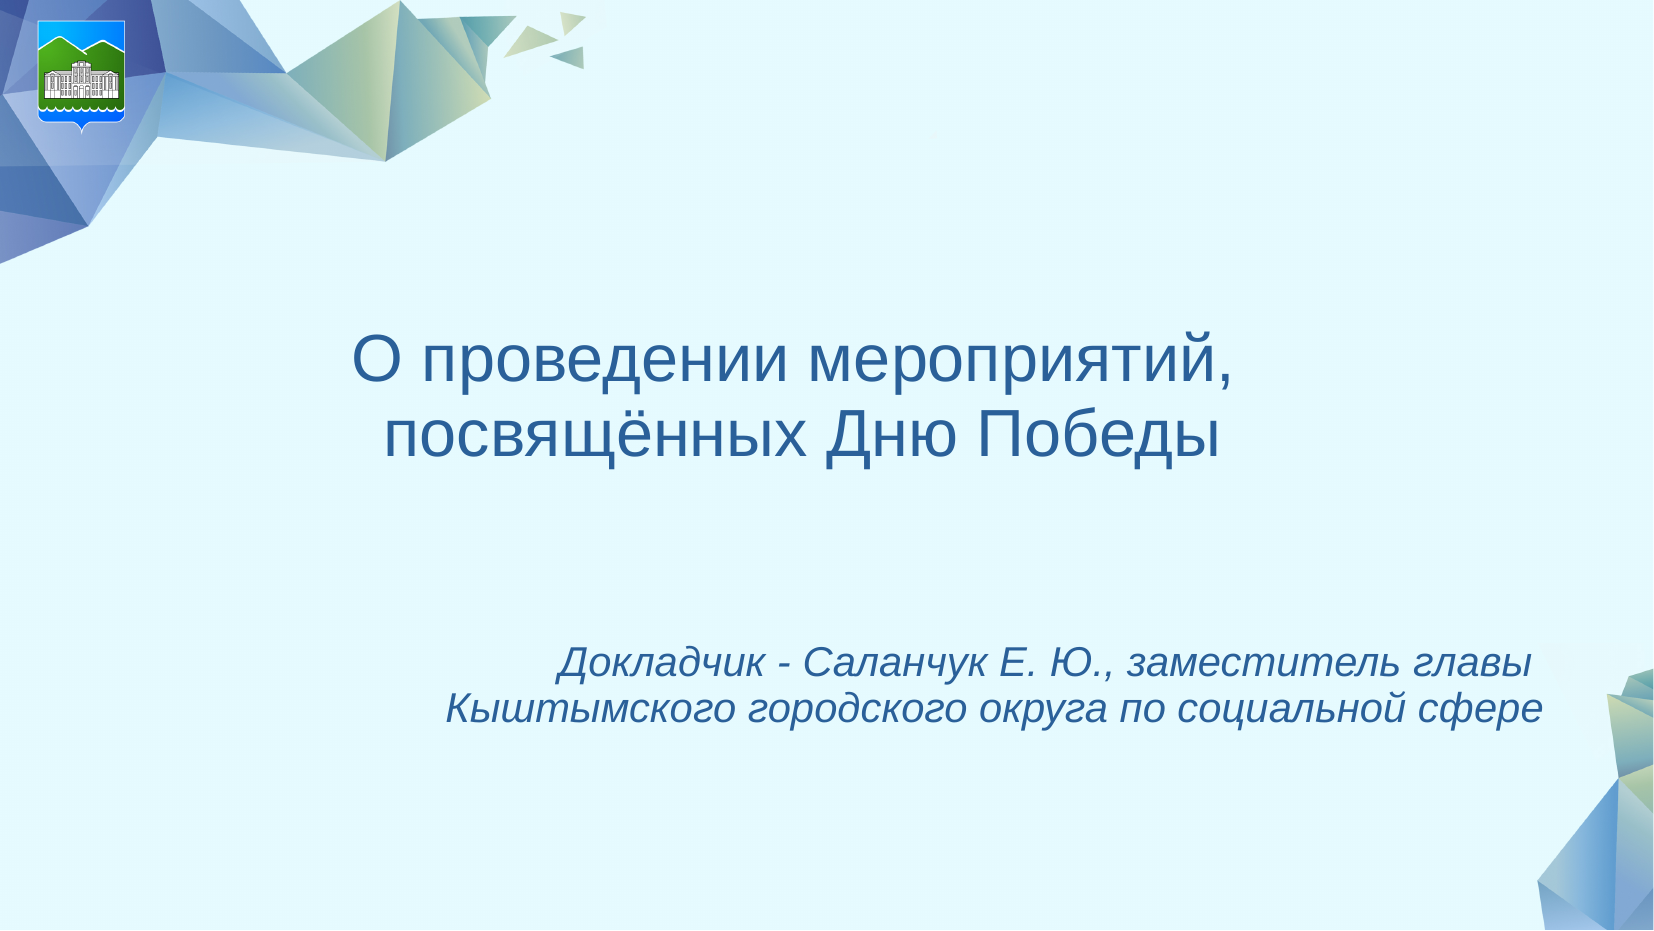

# О проведении мероприятий,
посвящённых Дню Победы
Докладчик - Саланчук Е. Ю., заместитель главы
Кыштымского городского округа по социальной сфере